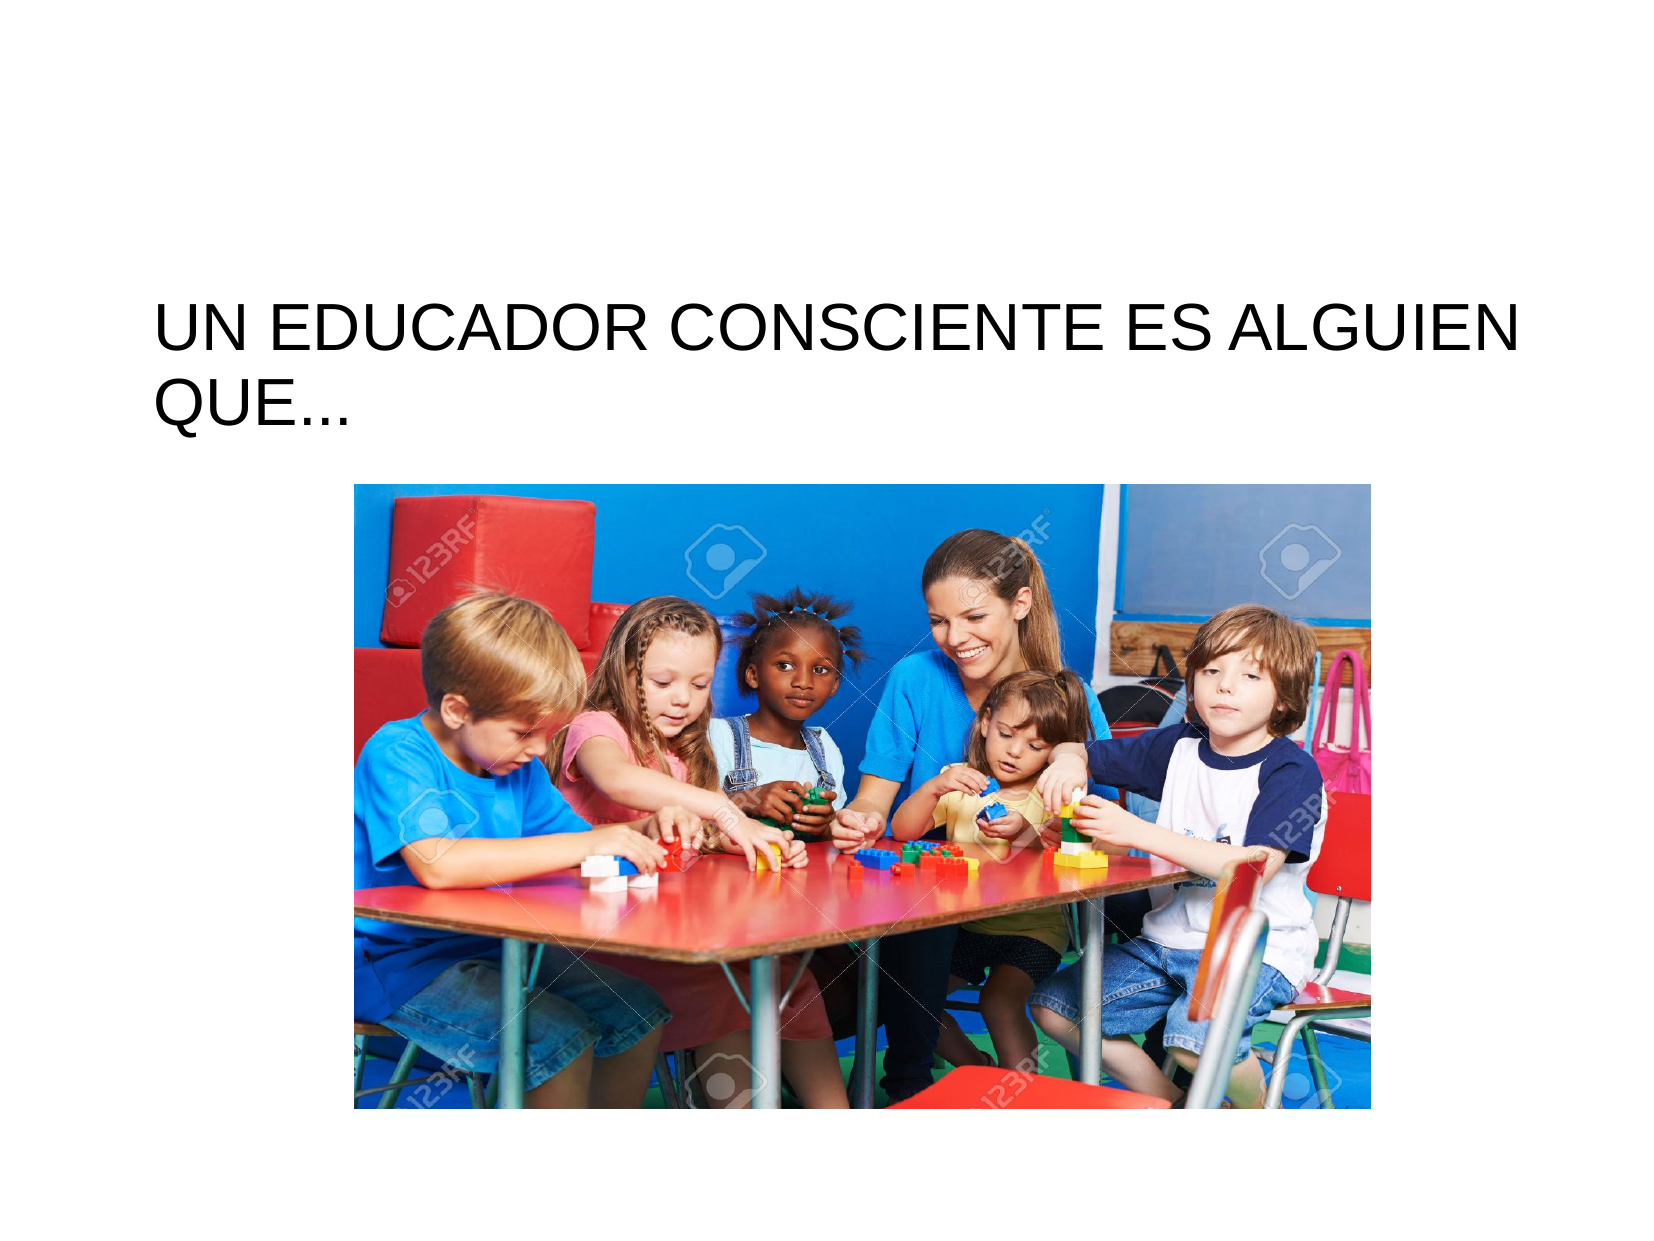

#
UN EDUCADOR CONSCIENTE ES ALGUIEN QUE...